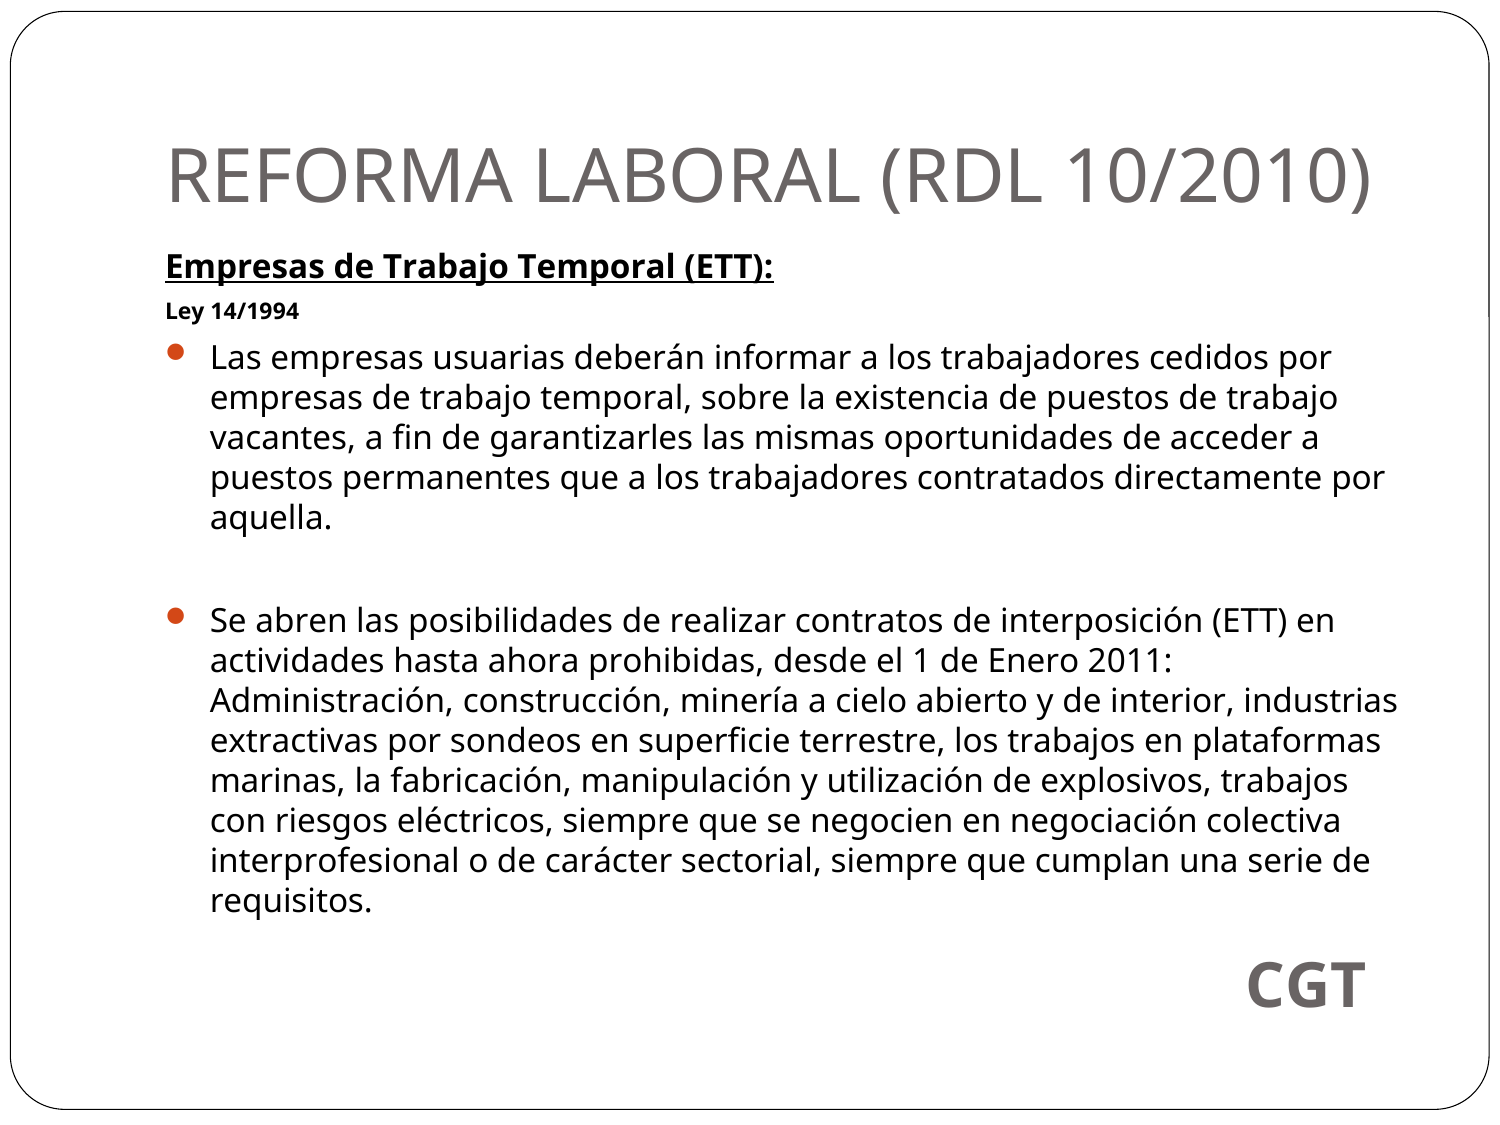

# REFORMA LABORAL (RDL 10/2010)
Empresas de Trabajo Temporal (ETT):
Ley 14/1994
Las empresas usuarias deberán informar a los trabajadores cedidos por empresas de trabajo temporal, sobre la existencia de puestos de trabajo vacantes, a fin de garantizarles las mismas oportunidades de acceder a puestos permanentes que a los trabajadores contratados directamente por aquella.
Se abren las posibilidades de realizar contratos de interposición (ETT) en actividades hasta ahora prohibidas, desde el 1 de Enero 2011: Administración, construcción, minería a cielo abierto y de interior, industrias extractivas por sondeos en superficie terrestre, los trabajos en plataformas marinas, la fabricación, manipulación y utilización de explosivos, trabajos con riesgos eléctricos, siempre que se negocien en negociación colectiva interprofesional o de carácter sectorial, siempre que cumplan una serie de requisitos.
CGT